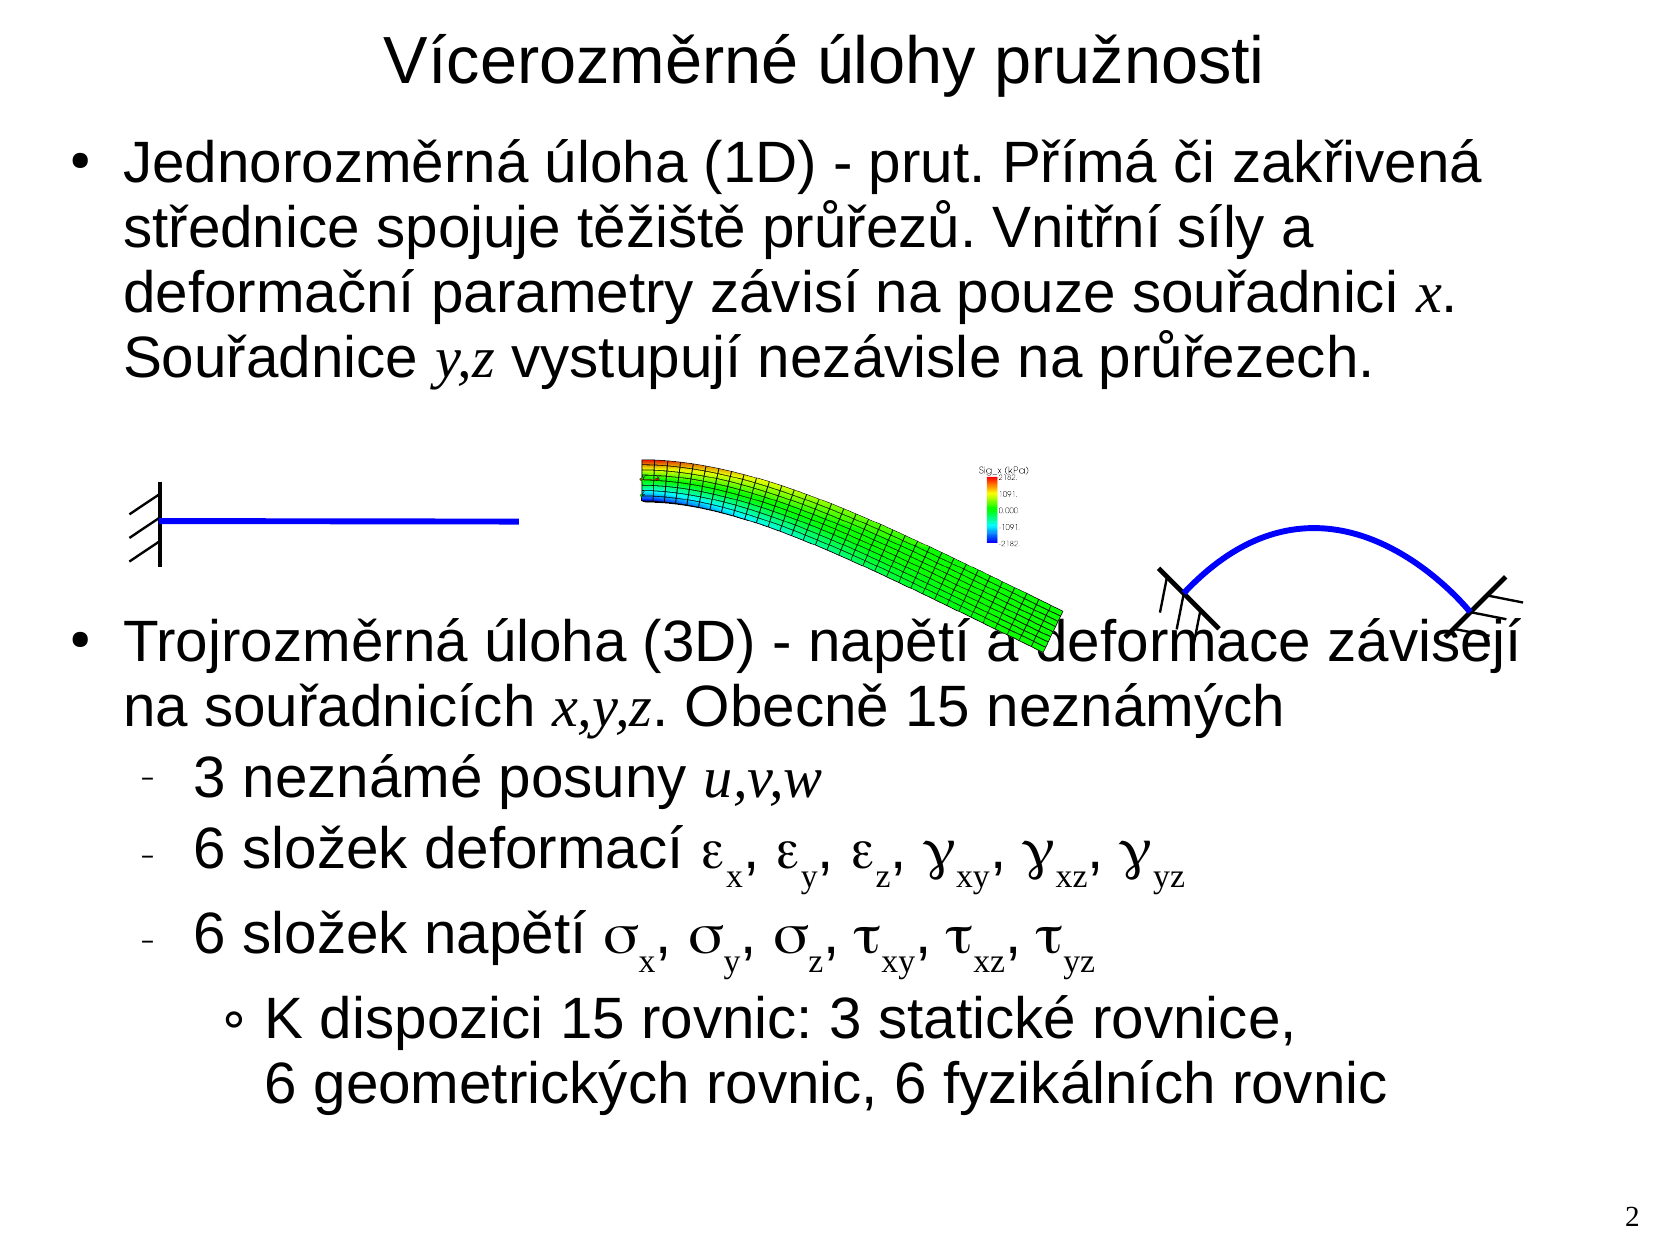

# Vícerozměrné úlohy pružnosti
Jednorozměrná úloha (1D) - prut. Přímá či zakřivená střednice spojuje těžiště průřezů. Vnitřní síly a deformační parametry závisí na pouze souřadnici x. Souřadnice y,z vystupují nezávisle na průřezech.
Trojrozměrná úloha (3D) - napětí a deformace závisejí na souřadnicích x,y,z. Obecně 15 neznámých
3 neznámé posuny u,v,w
6 složek deformací ex, ey, ez, gxy, gxz, gyz
6 složek napětí sx, sy, sz, txy, txz, tyz
K dispozici 15 rovnic: 3 statické rovnice, 6 geometrických rovnic, 6 fyzikálních rovnic
2